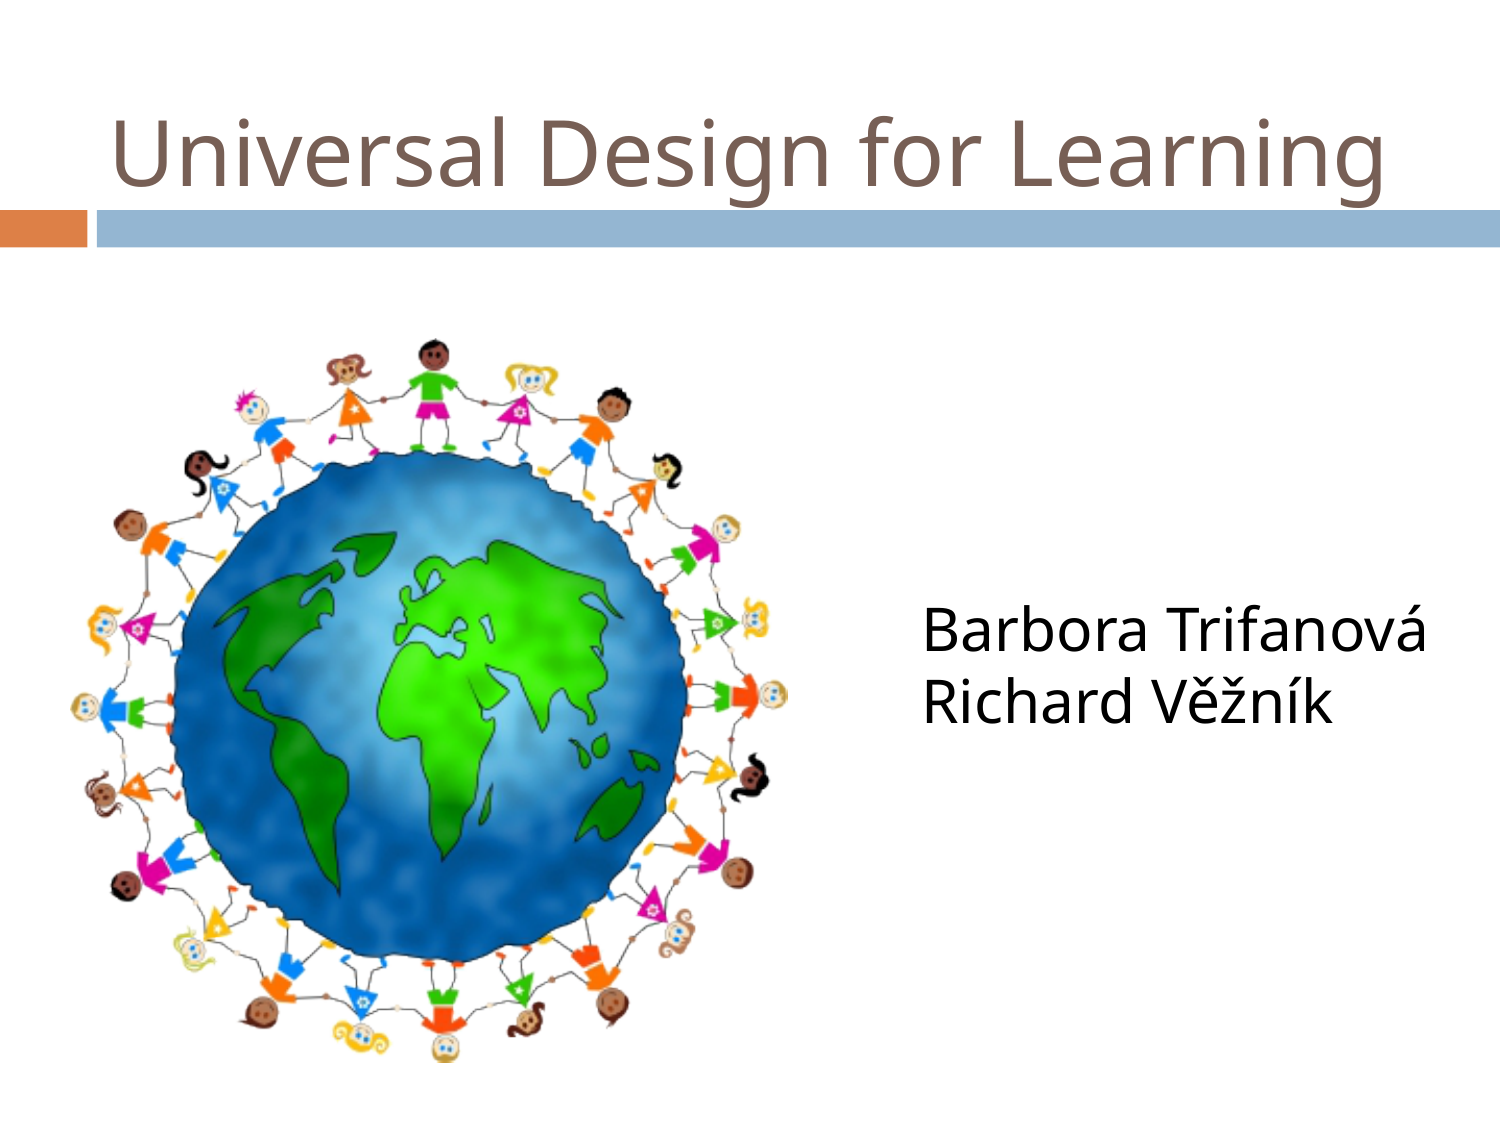

# Universal Design for Learning
Barbora Trifanová
Richard Věžník